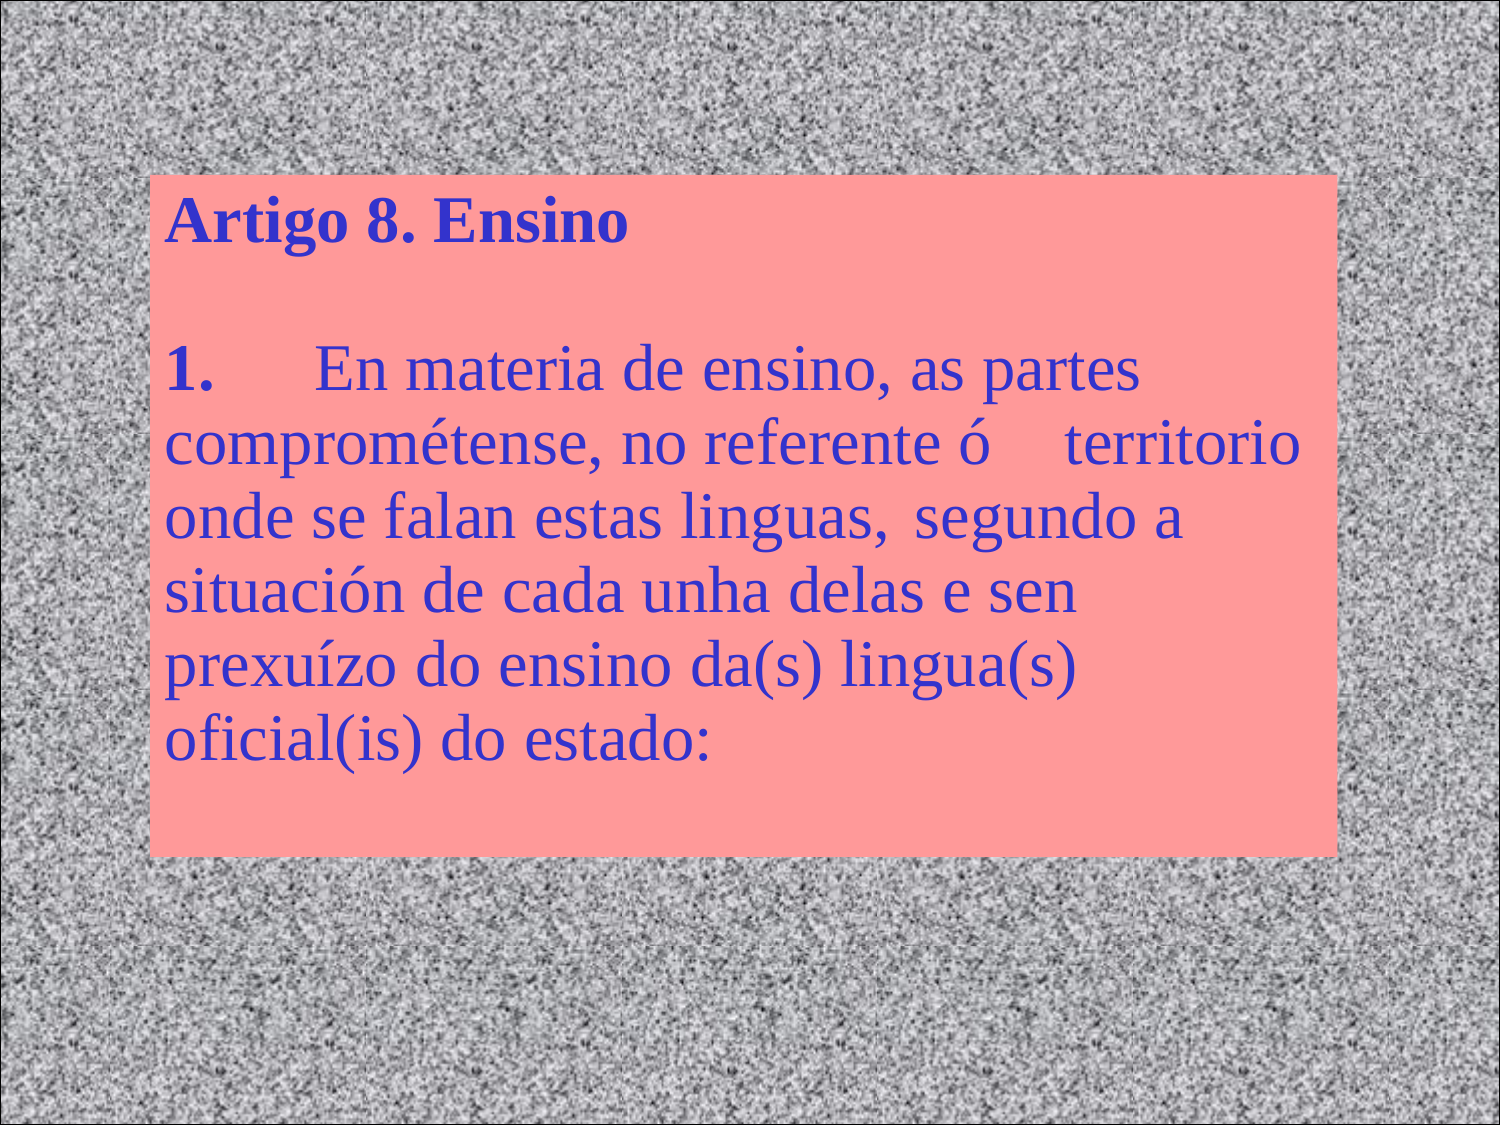

Artigo 8. Ensino
1. 	En materia de ensino, as partes 	comprométense, no referente ó 	territorio onde se falan estas linguas, 	segundo a situación de cada unha delas e sen prexuízo do ensino da(s) lingua(s) oficial(is) do estado: